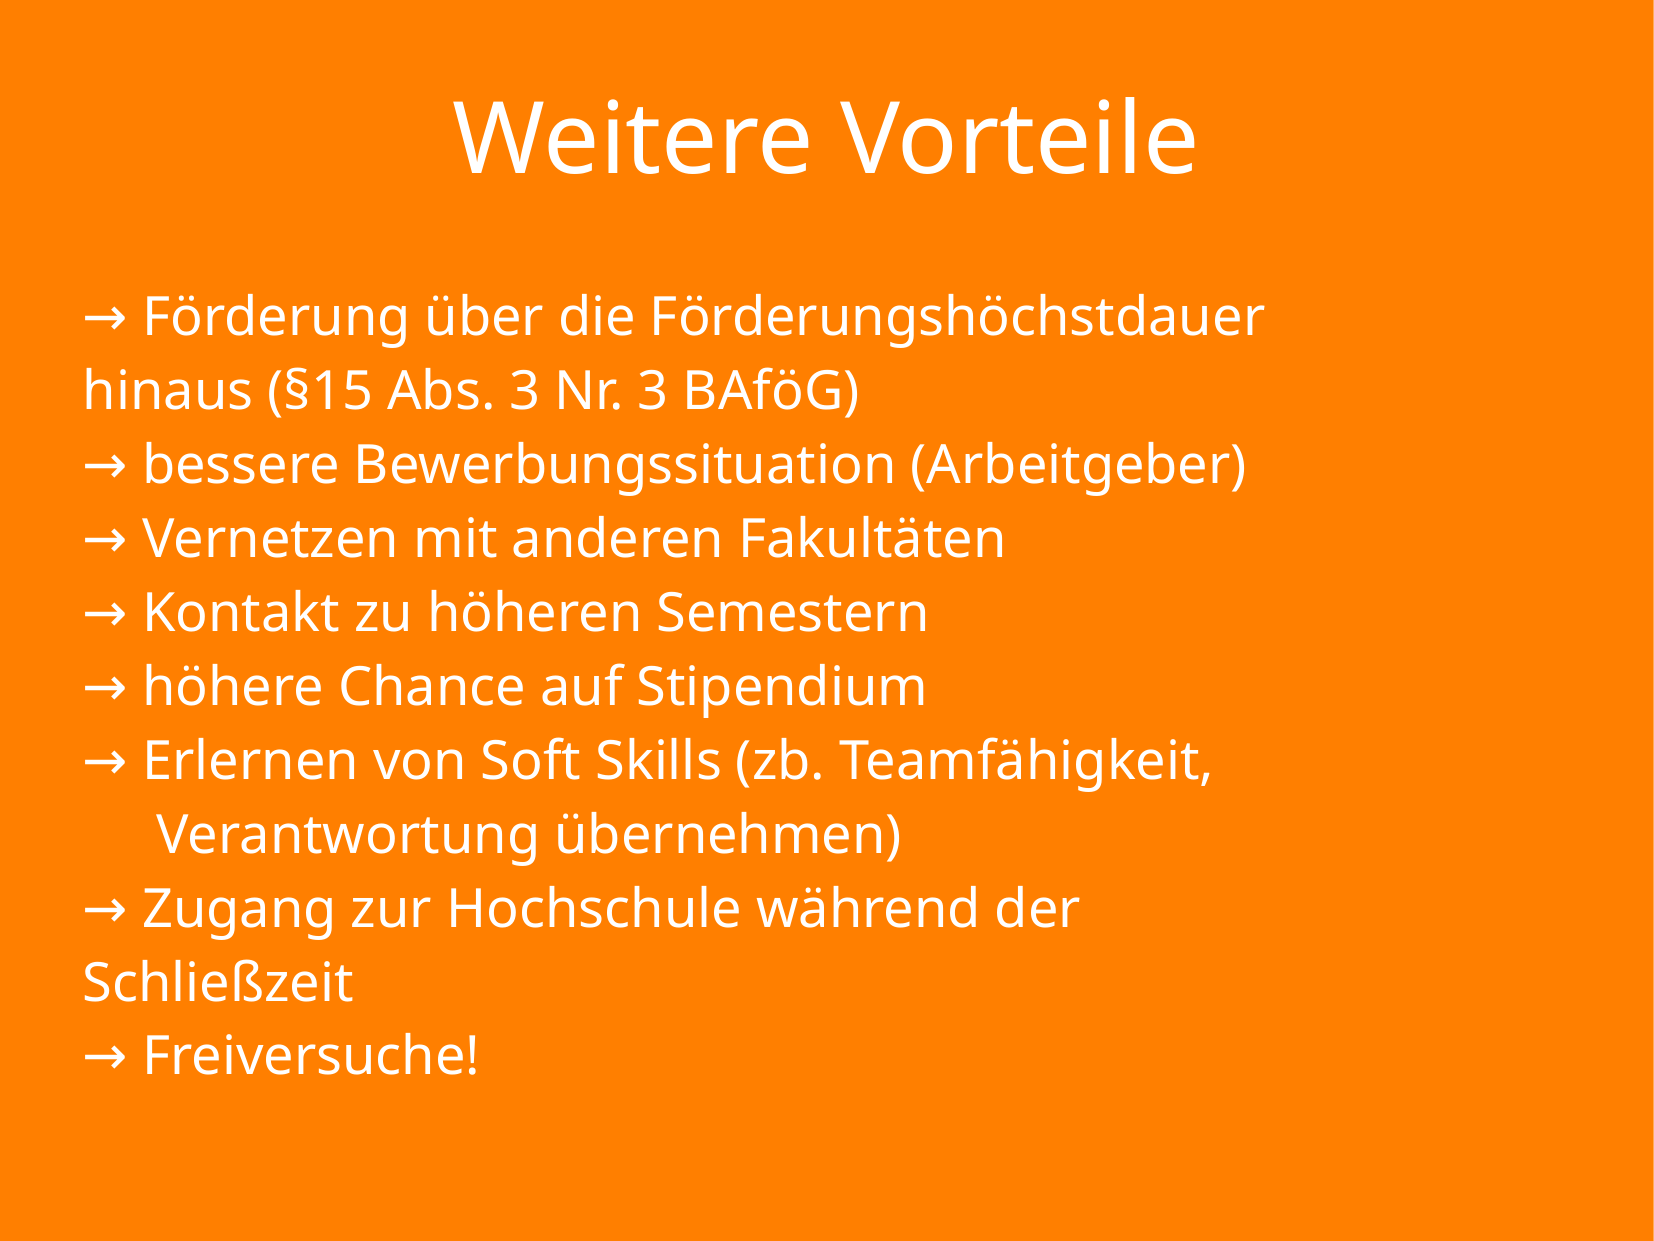

# Weitere Vorteile
→ Förderung über die Förderungshöchstdauer 			hinaus (§15 Abs. 3 Nr. 3 BAföG)
→ bessere Bewerbungssituation (Arbeitgeber)
→ Vernetzen mit anderen Fakultäten
→ Kontakt zu höheren Semestern
→ höhere Chance auf Stipendium
→ Erlernen von Soft Skills (zb. Teamfähigkeit,
	Verantwortung übernehmen)
→ Zugang zur Hochschule während der 						Schließzeit
→ Freiversuche!